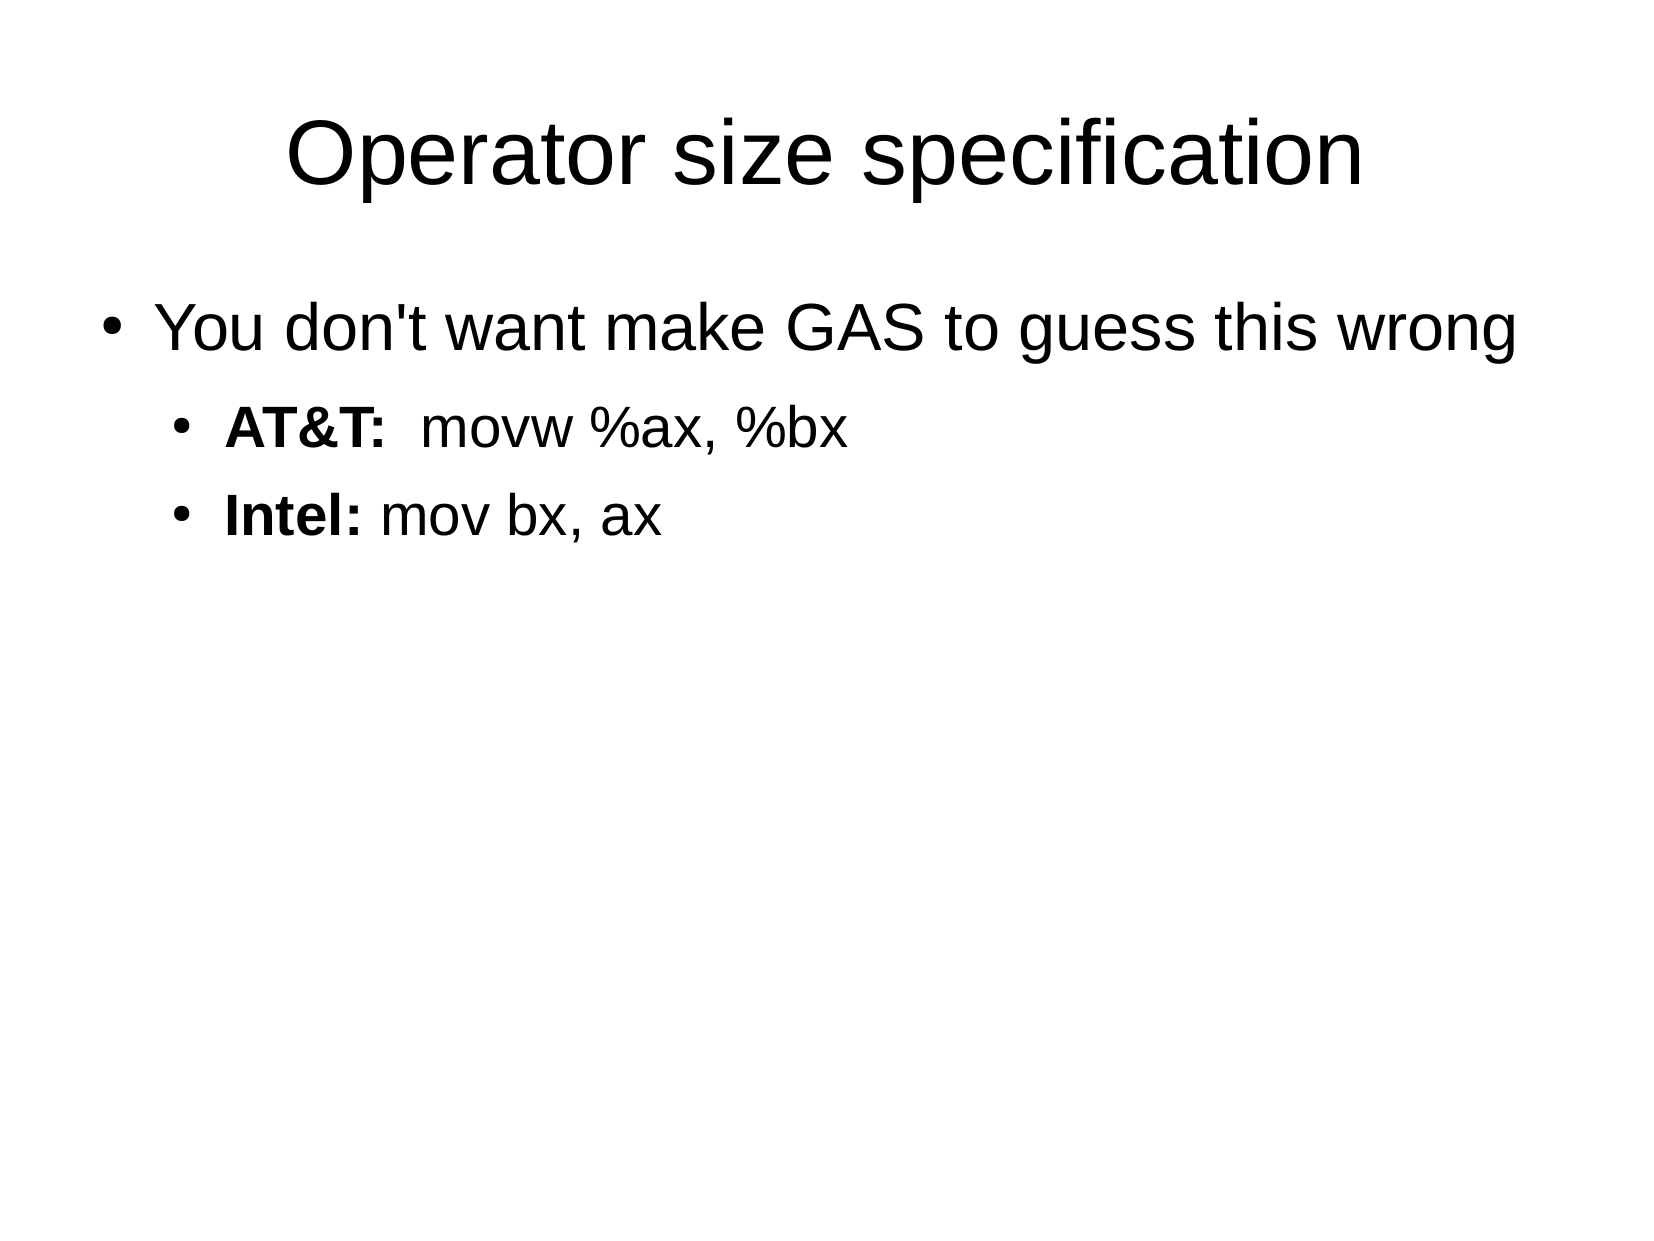

# Operator size specification
You don't want make GAS to guess this wrong
AT&T: movw %ax, %bx
Intel: mov bx, ax